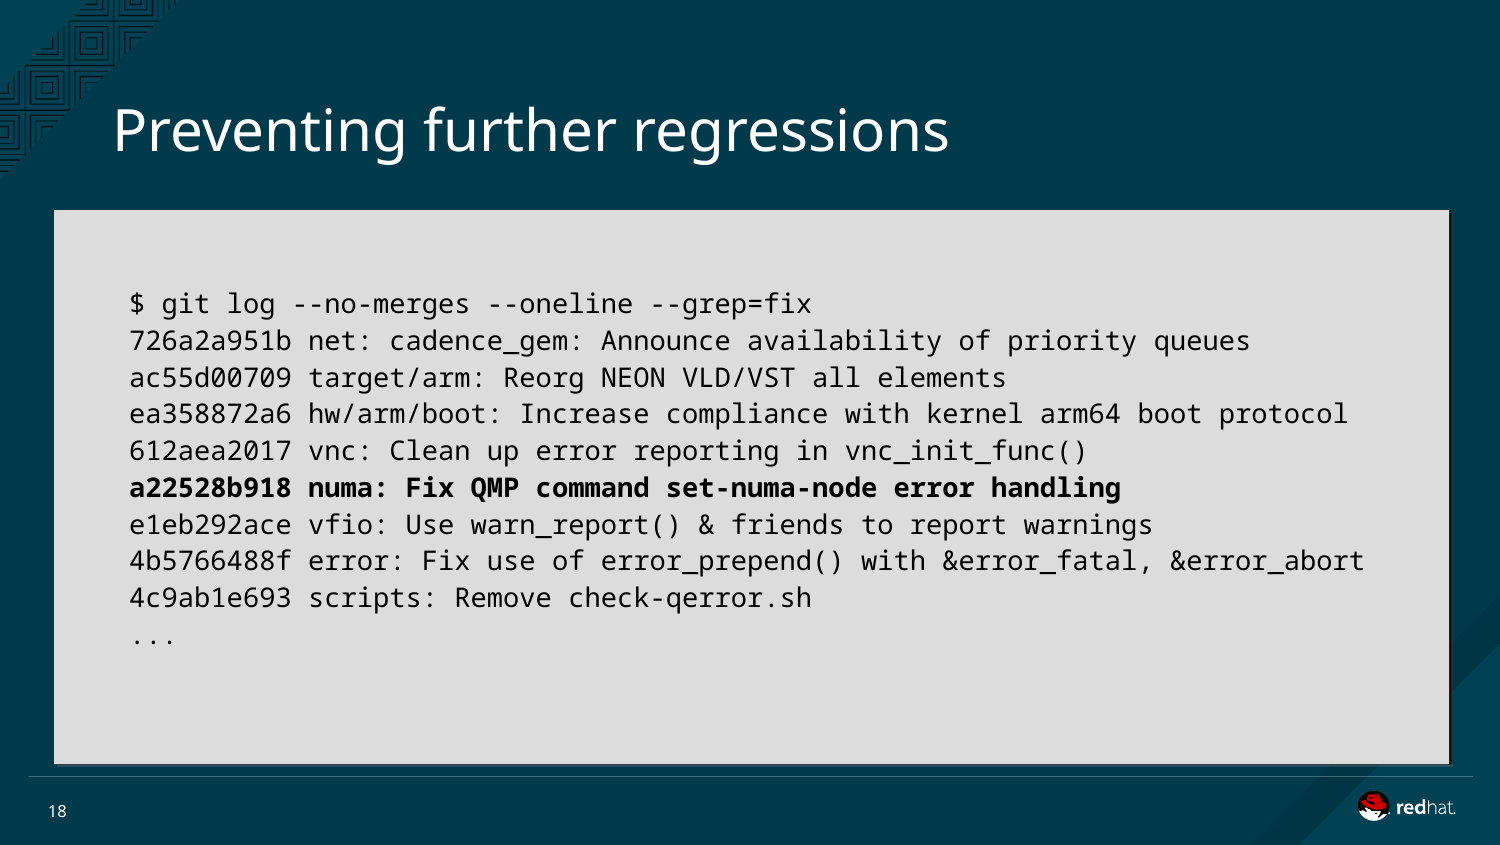

# Preventing further regressions
$ git log --no-merges --oneline --grep=fix
726a2a951b net: cadence_gem: Announce availability of priority queues
ac55d00709 target/arm: Reorg NEON VLD/VST all elements
ea358872a6 hw/arm/boot: Increase compliance with kernel arm64 boot protocol
612aea2017 vnc: Clean up error reporting in vnc_init_func()
a22528b918 numa: Fix QMP command set-numa-node error handling
e1eb292ace vfio: Use warn_report() & friends to report warnings
4b5766488f error: Fix use of error_prepend() with &error_fatal, &error_abort
4c9ab1e693 scripts: Remove check-qerror.sh
...
18